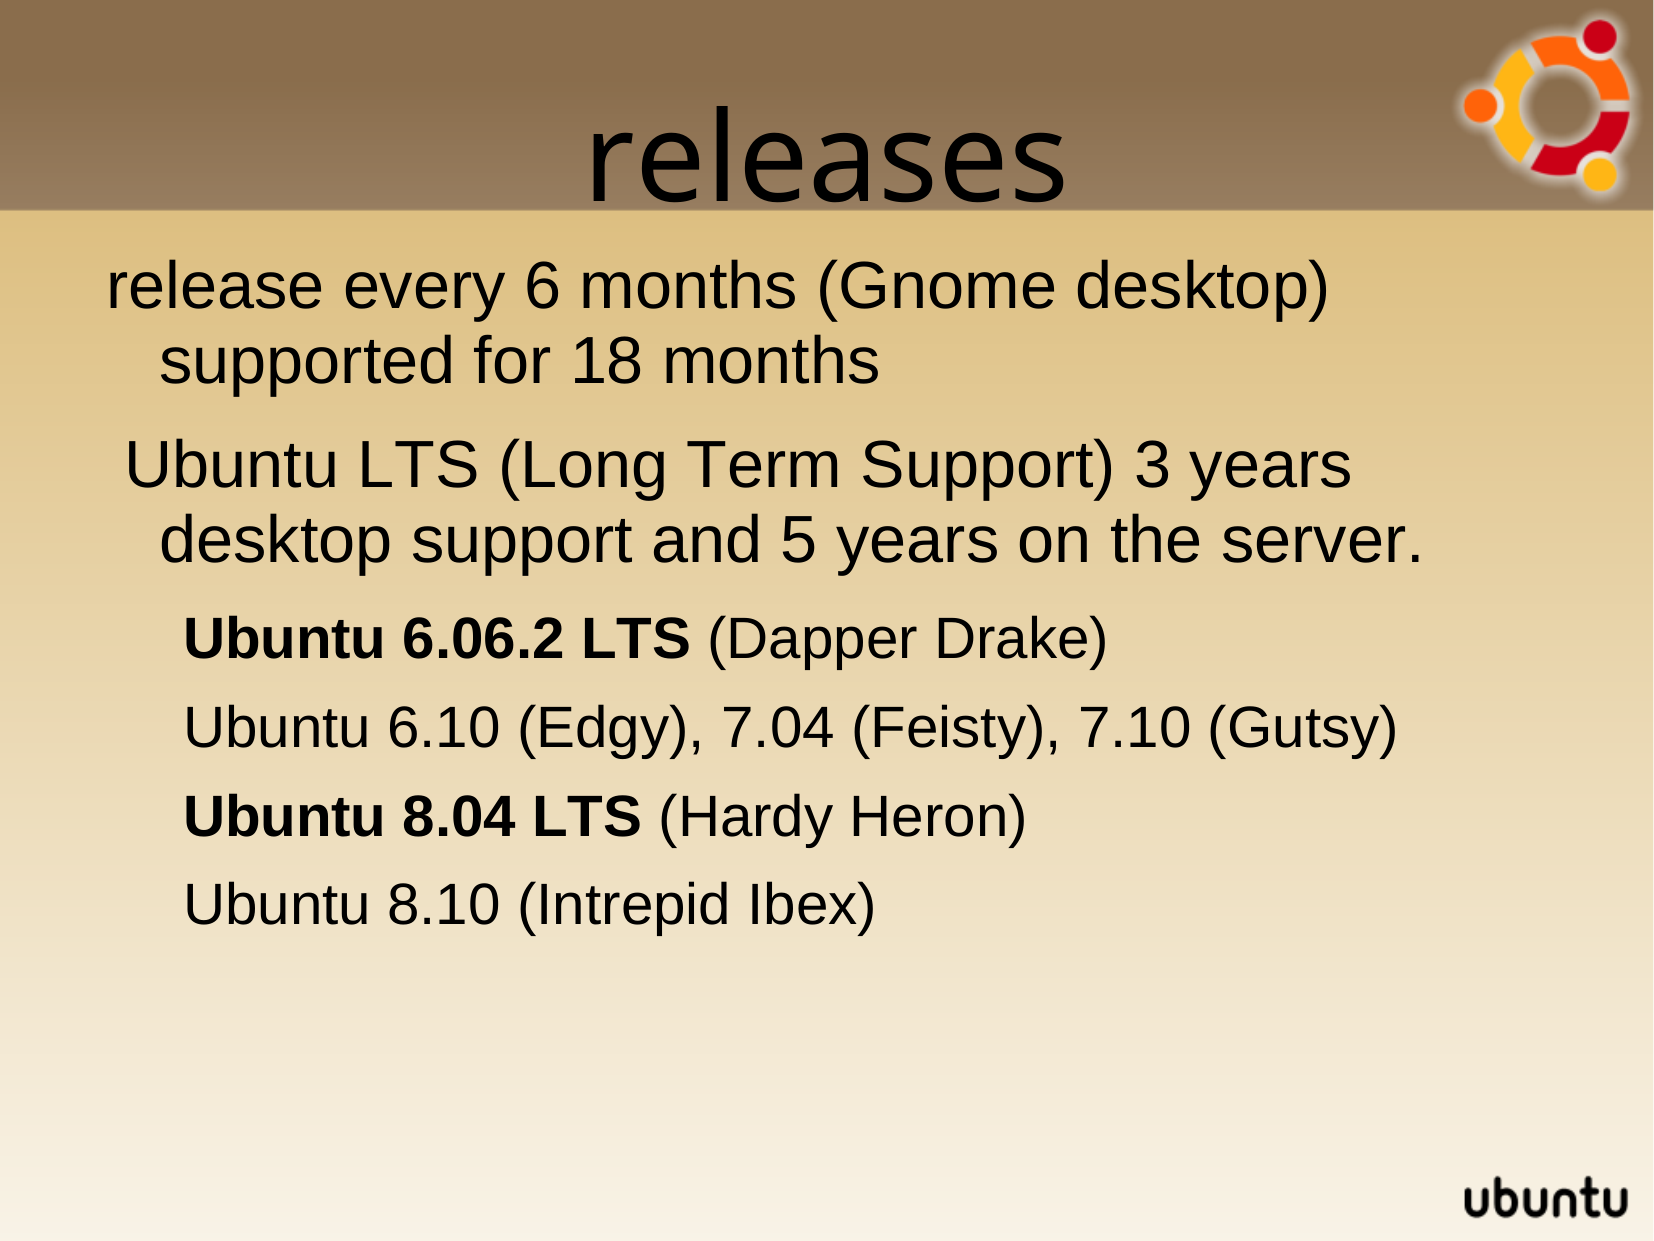

# releases
release every 6 months (Gnome desktop) supported for 18 months
 Ubuntu LTS (Long Term Support) 3 years desktop support and 5 years on the server.
Ubuntu 6.06.2 LTS (Dapper Drake)
Ubuntu 6.10 (Edgy), 7.04 (Feisty), 7.10 (Gutsy)
Ubuntu 8.04 LTS (Hardy Heron)
Ubuntu 8.10 (Intrepid Ibex)